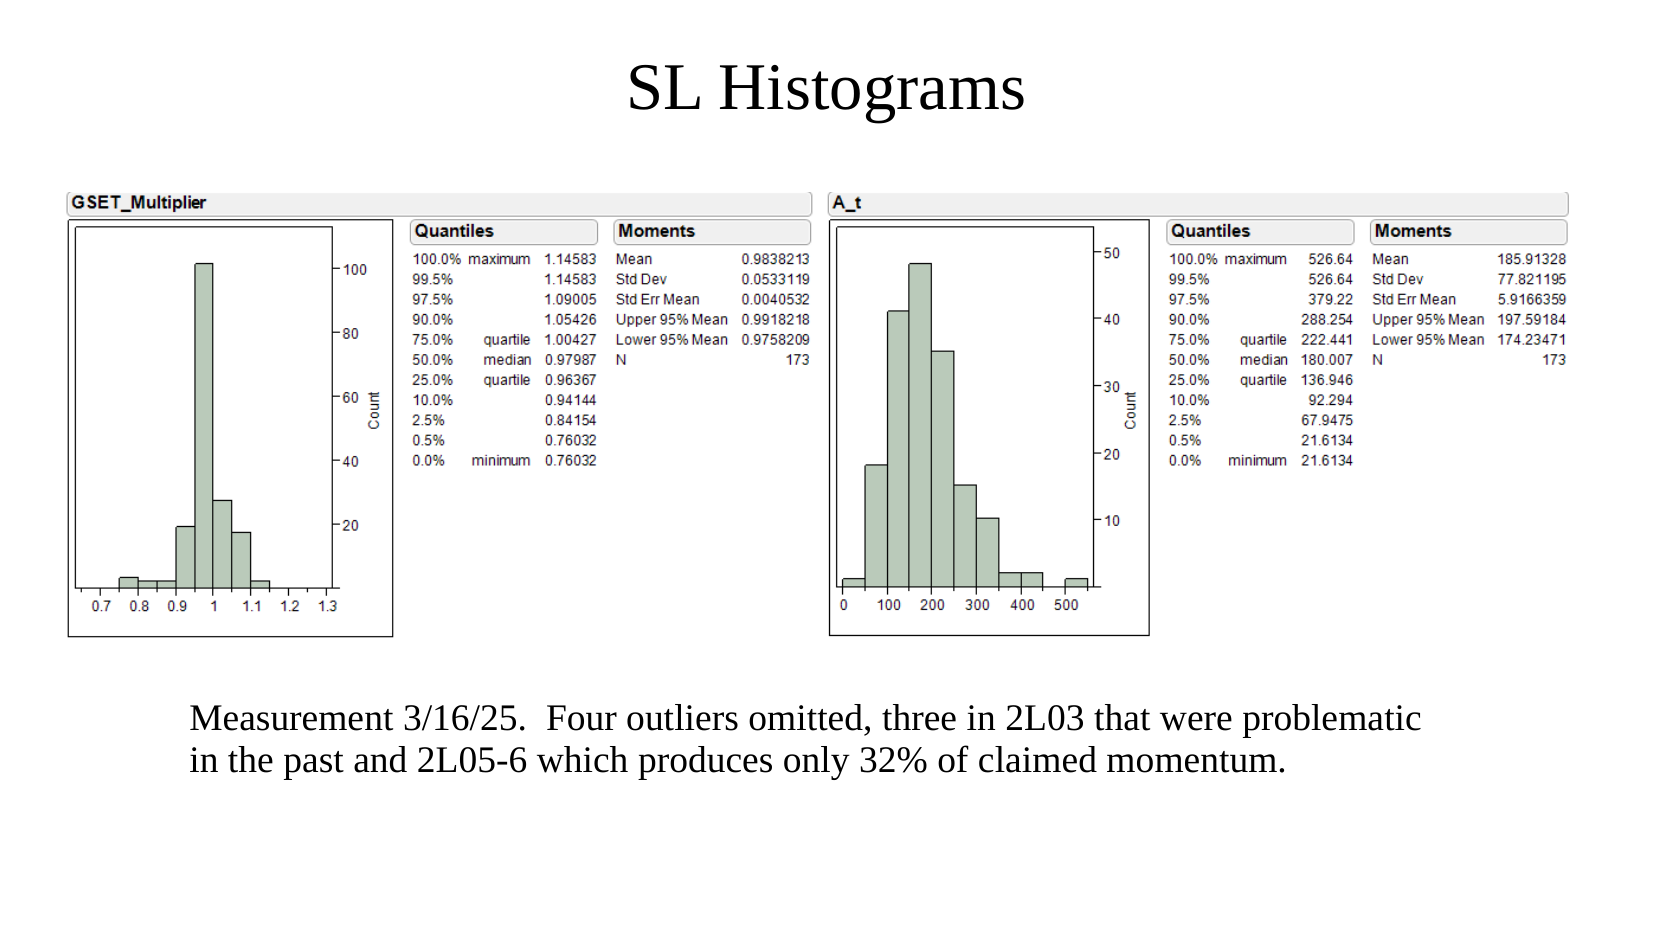

# SL Histograms
Measurement 3/16/25. Four outliers omitted, three in 2L03 that were problematic in the past and 2L05-6 which produces only 32% of claimed momentum.